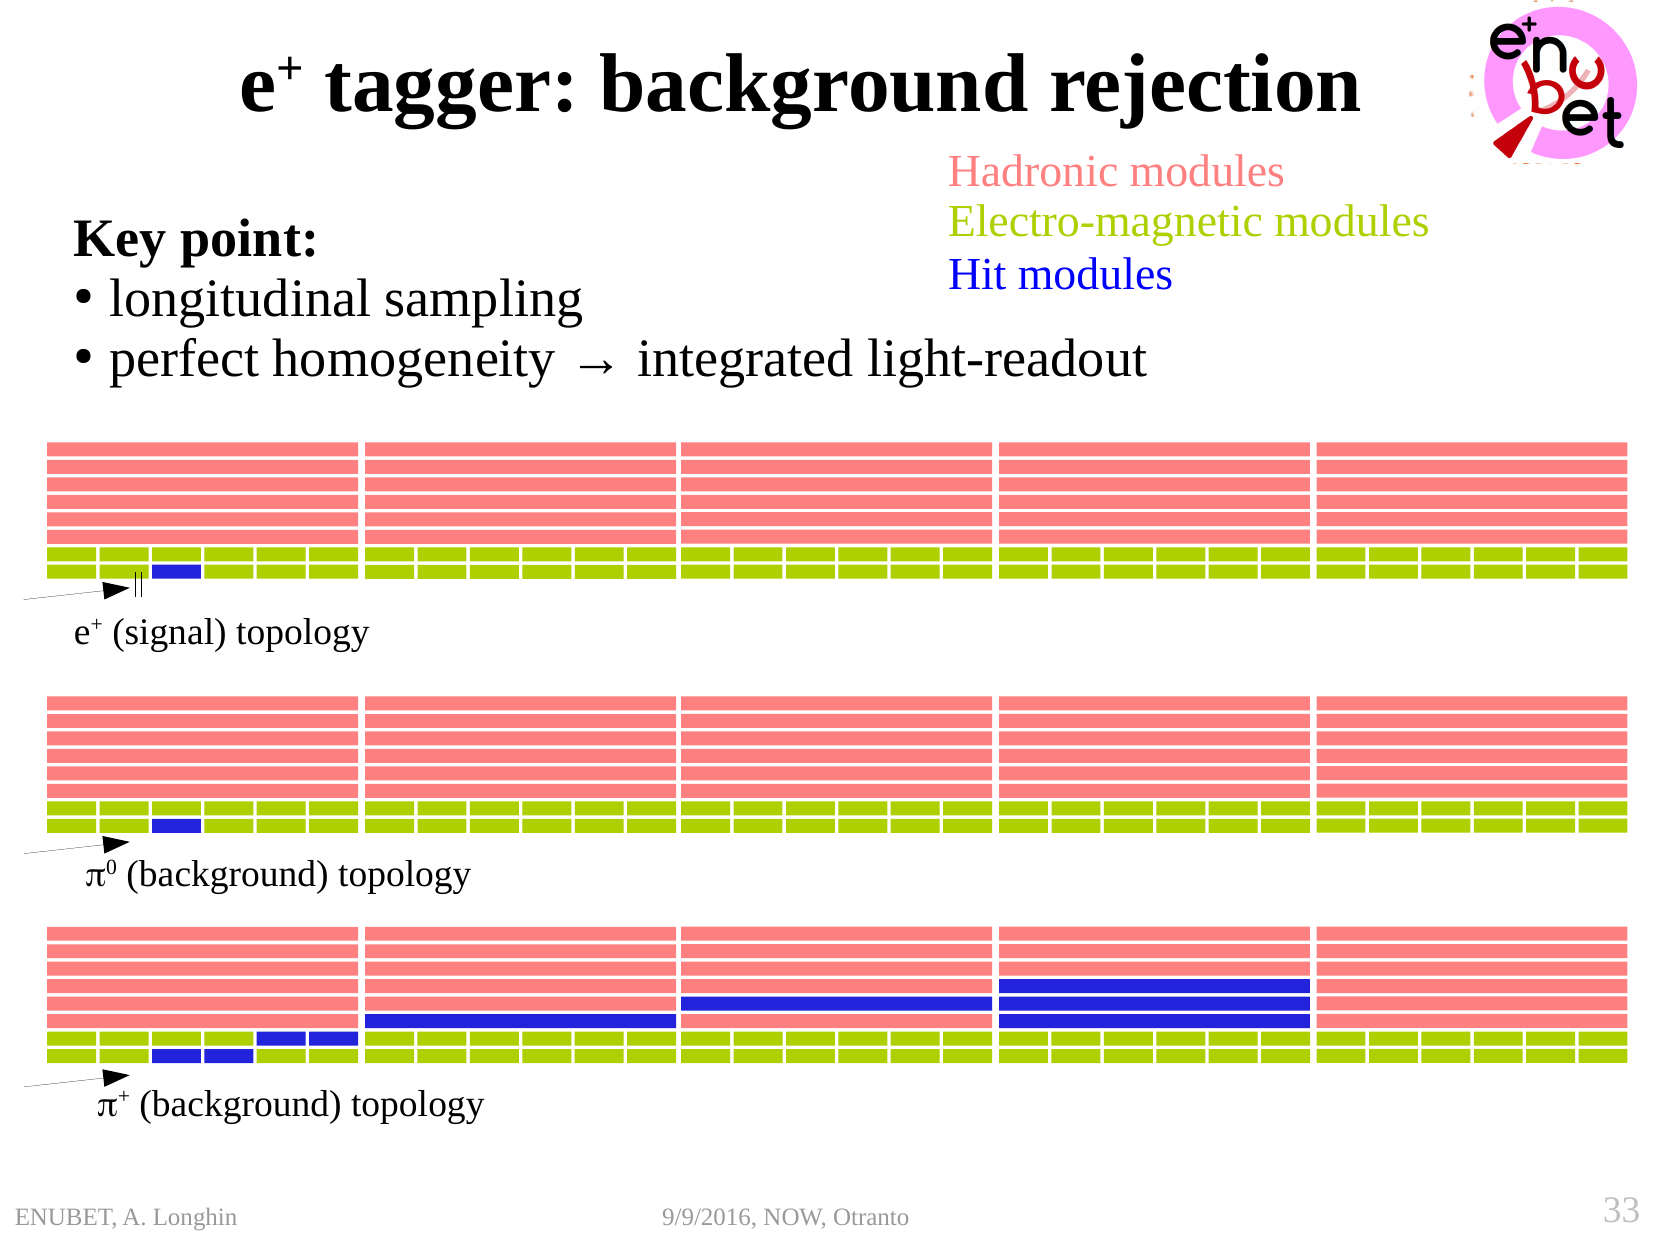

e+ tagger: background rejection
Hadronic modules
Electro-magnetic modules
Key point:
longitudinal sampling
perfect homogeneity → integrated light-readout
Hit modules
e+ (signal) topology
p0 (background) topology
p+ (background) topology